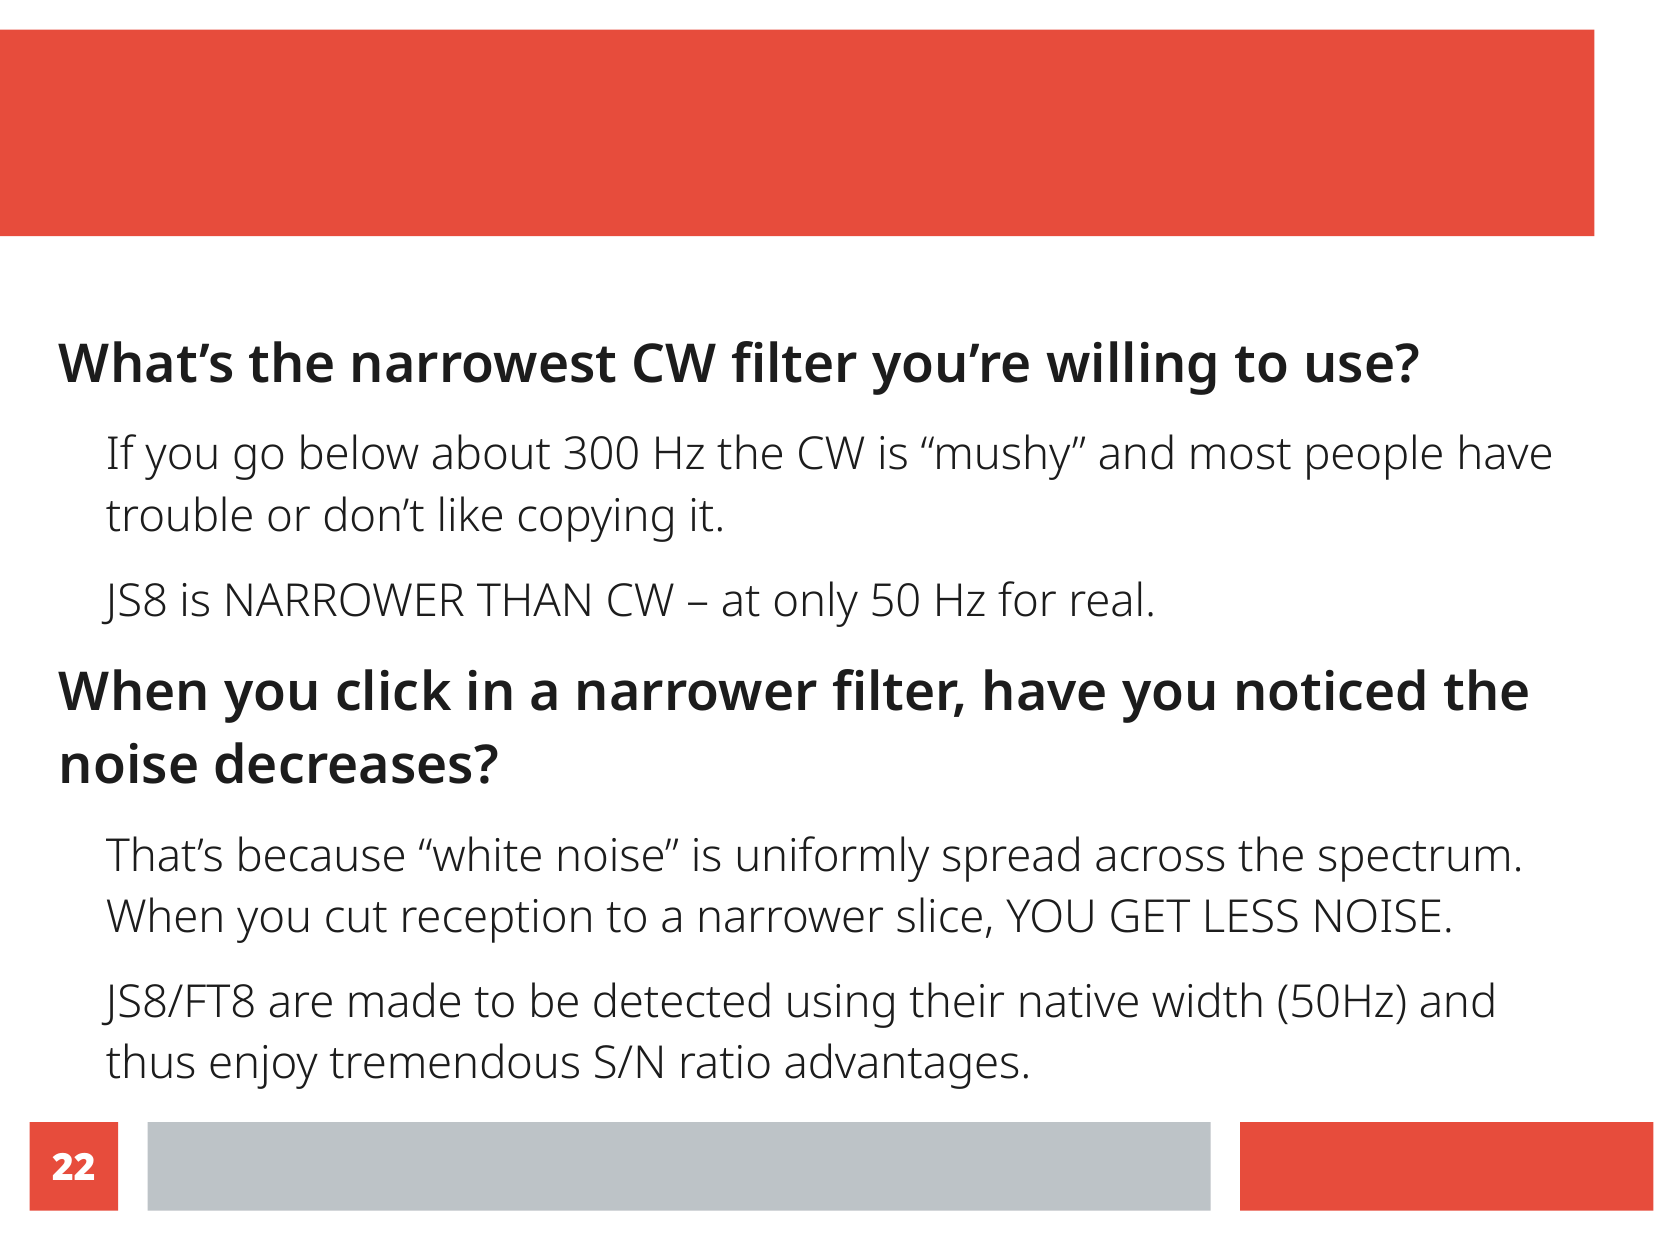

#
What’s the narrowest CW filter you’re willing to use?
If you go below about 300 Hz the CW is “mushy” and most people have trouble or don’t like copying it.
JS8 is NARROWER THAN CW – at only 50 Hz for real.
When you click in a narrower filter, have you noticed the noise decreases?
That’s because “white noise” is uniformly spread across the spectrum. When you cut reception to a narrower slice, YOU GET LESS NOISE.
JS8/FT8 are made to be detected using their native width (50Hz) and thus enjoy tremendous S/N ratio advantages.
22